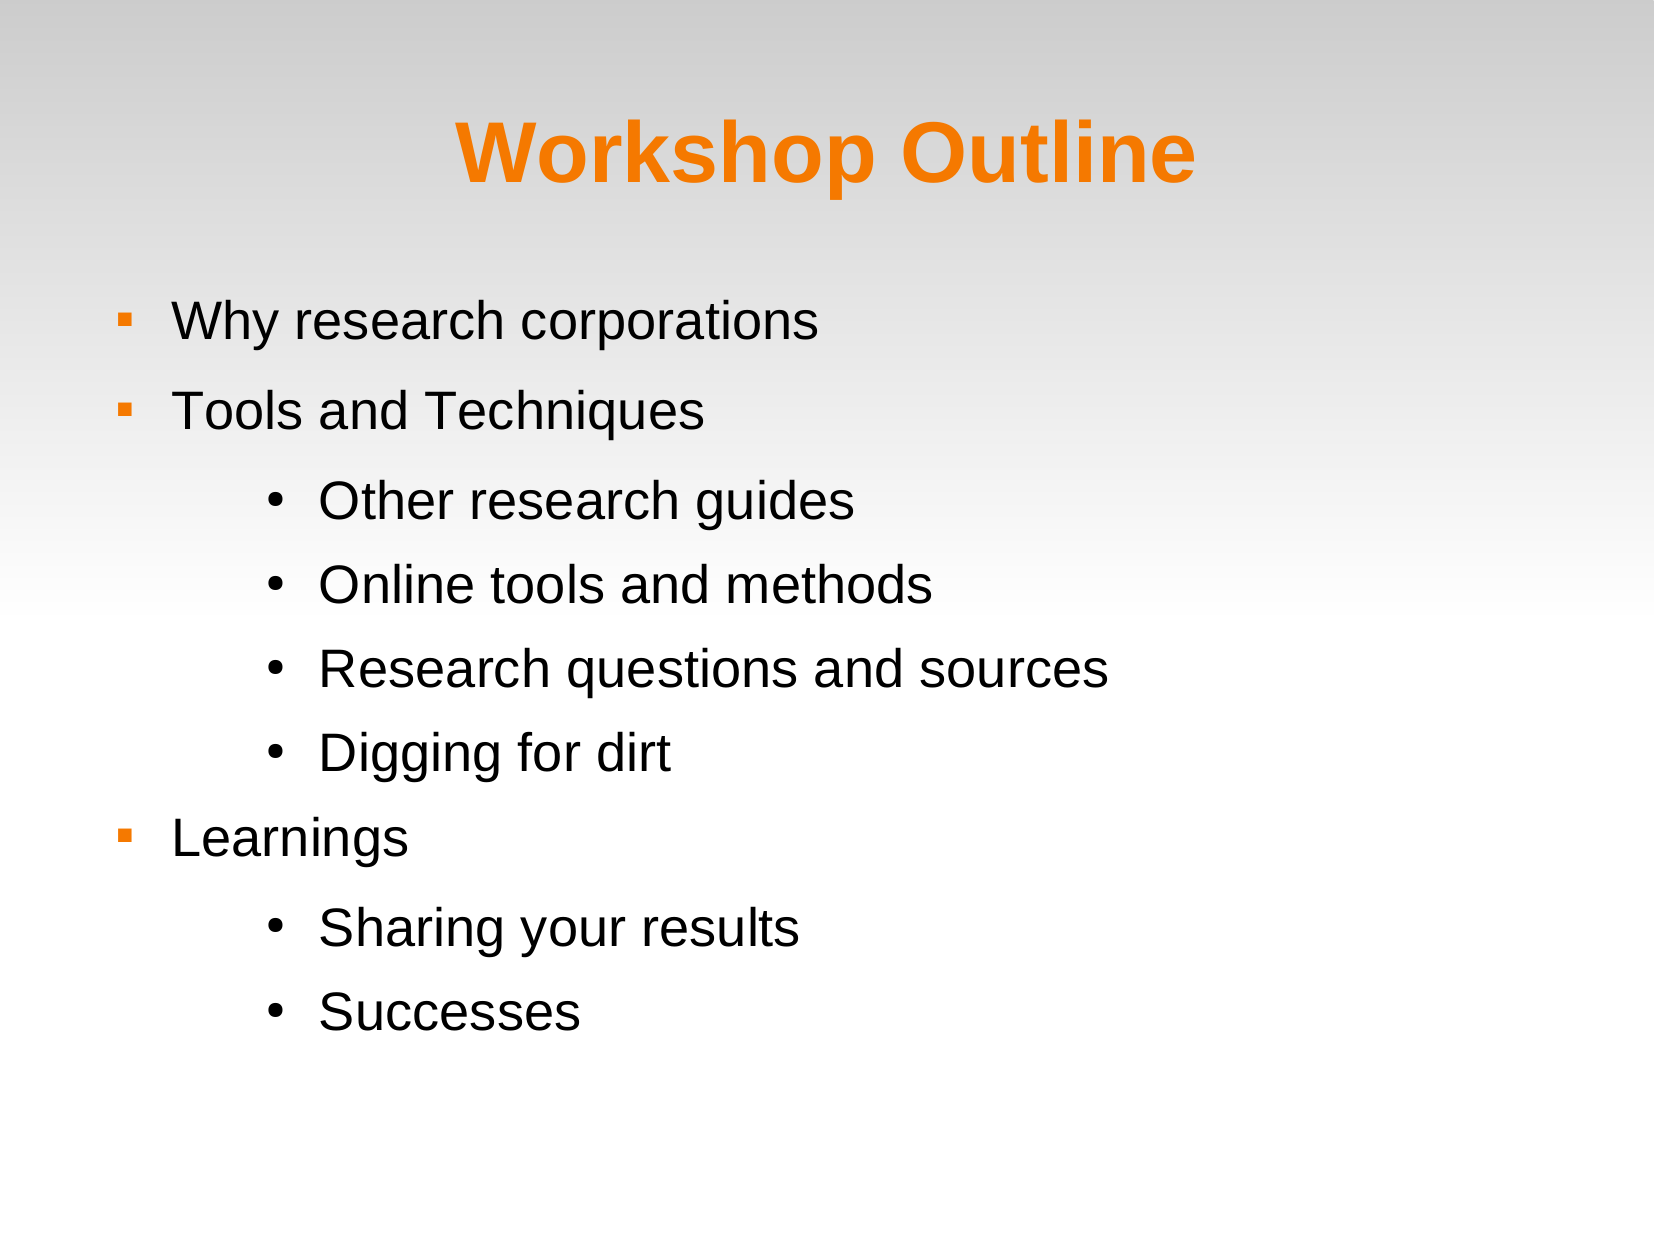

# Workshop Outline
Why research corporations
Tools and Techniques
Other research guides
Online tools and methods
Research questions and sources
Digging for dirt
Learnings
Sharing your results
Successes